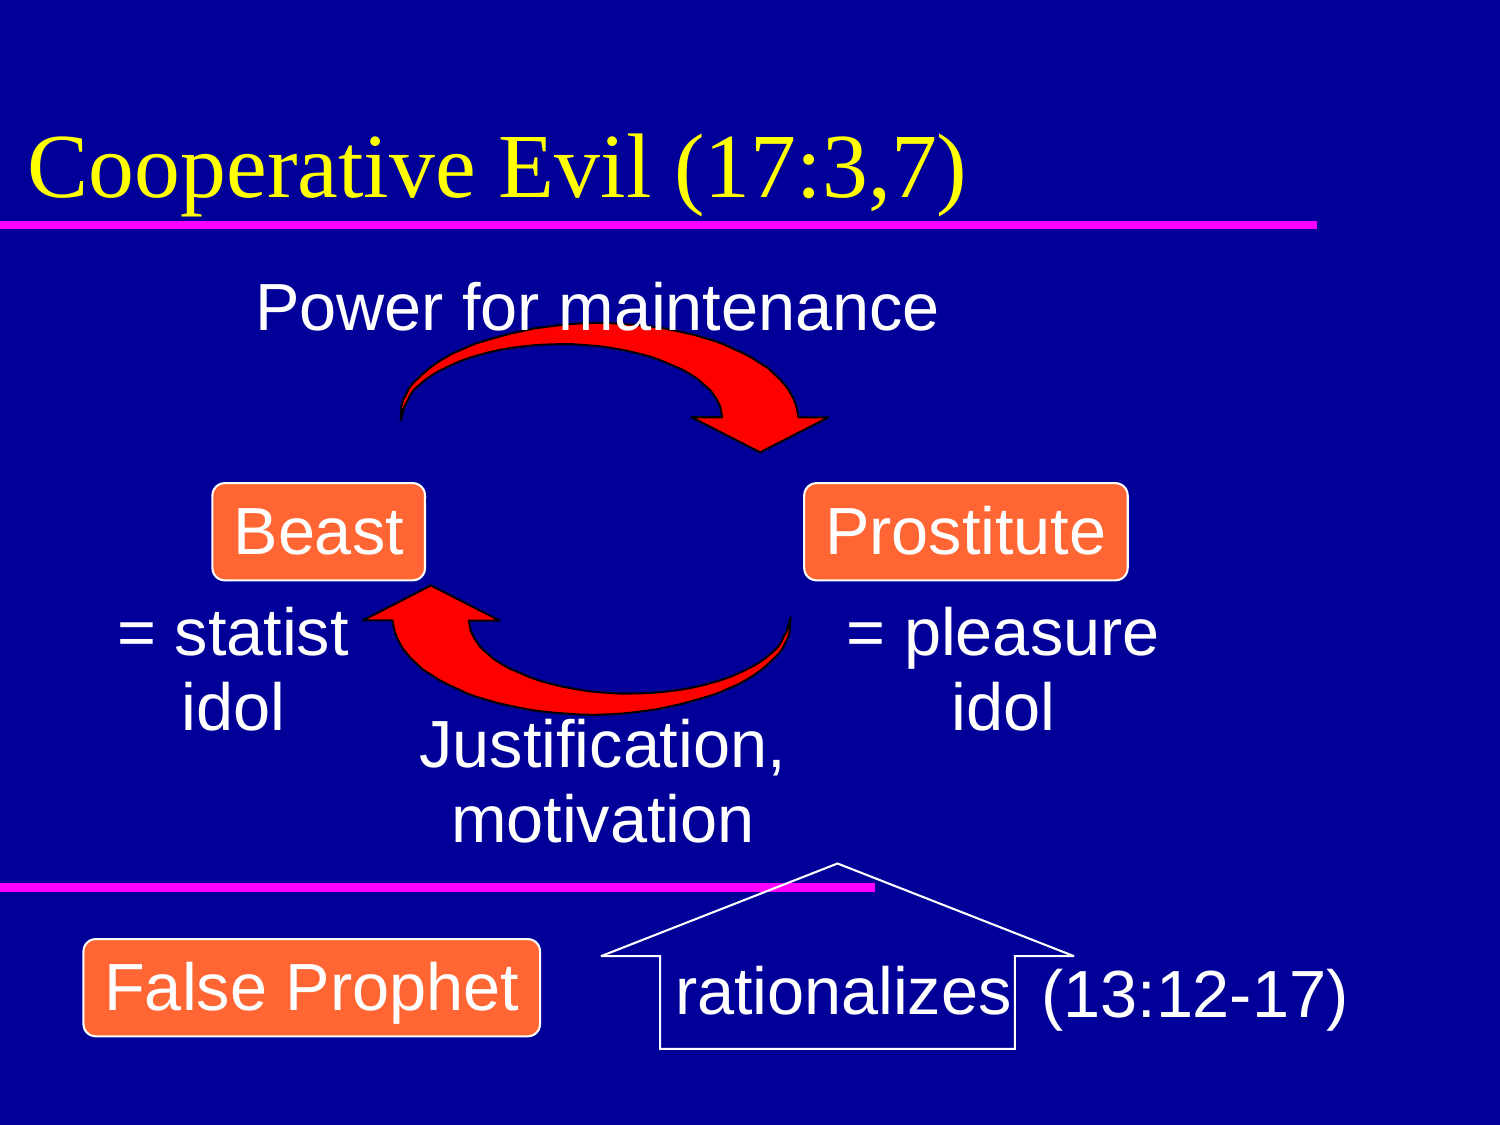

# Cooperative Evil (17:3,7)
Power for maintenance
Beast
Prostitute
Justification,
motivation
= statist
idol
= pleasure
idol
rationalizes
False Prophet
(13:12-17)